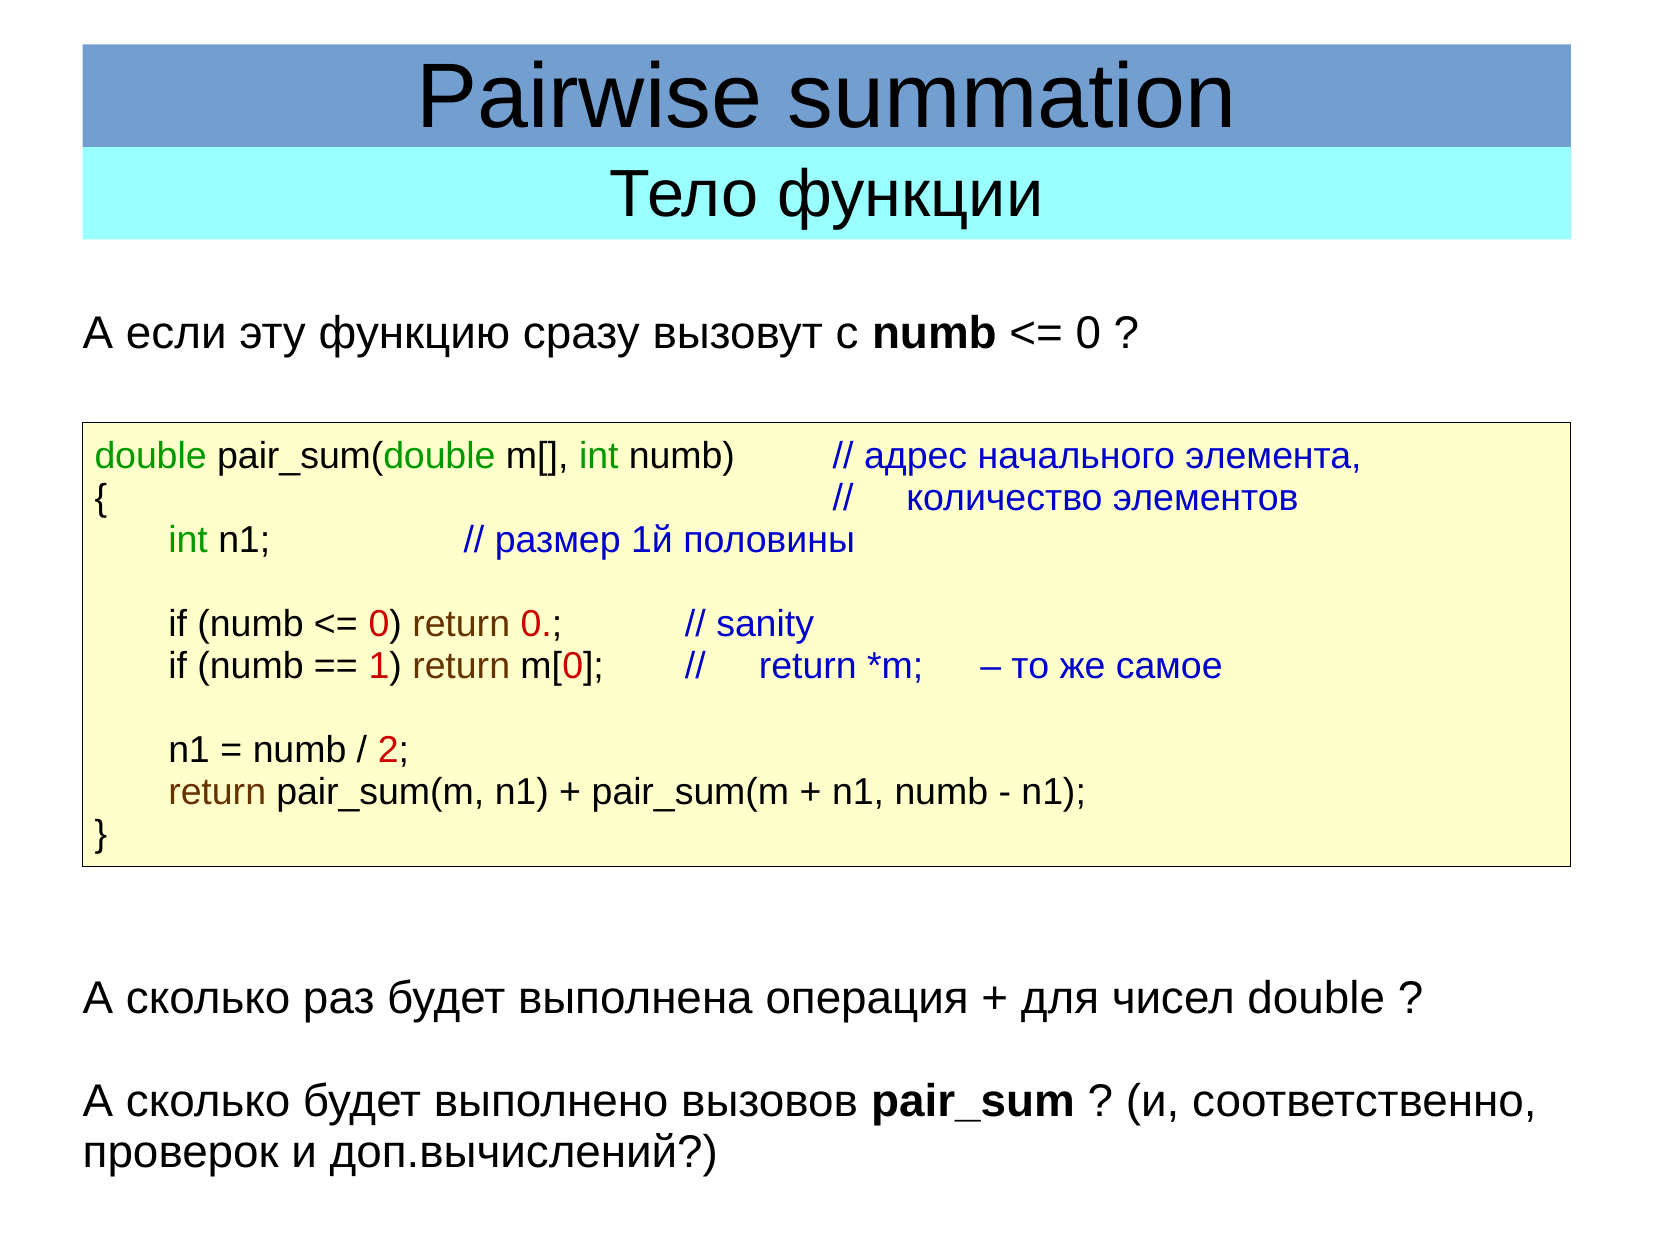

Pairwise summation
Тело функции
А если эту функцию сразу вызовут с numb <= 0 ?
double pair_sum(double m[], int numb)		// адрес начального элемента,
{										//	количество элементов
	int n1;			// размер 1й половины
	if (numb <= 0) return 0.;		// sanity
	if (numb == 1) return m[0];		//	return *m;	– то же самое
	n1 = numb / 2;
	return pair_sum(m, n1) + pair_sum(m + n1, numb - n1);
}
# А сколько раз будет выполнена операция + для чисел double ?
А сколько будет выполнено вызовов pair_sum ? (и, соответственно, проверок и доп.вычислений?)